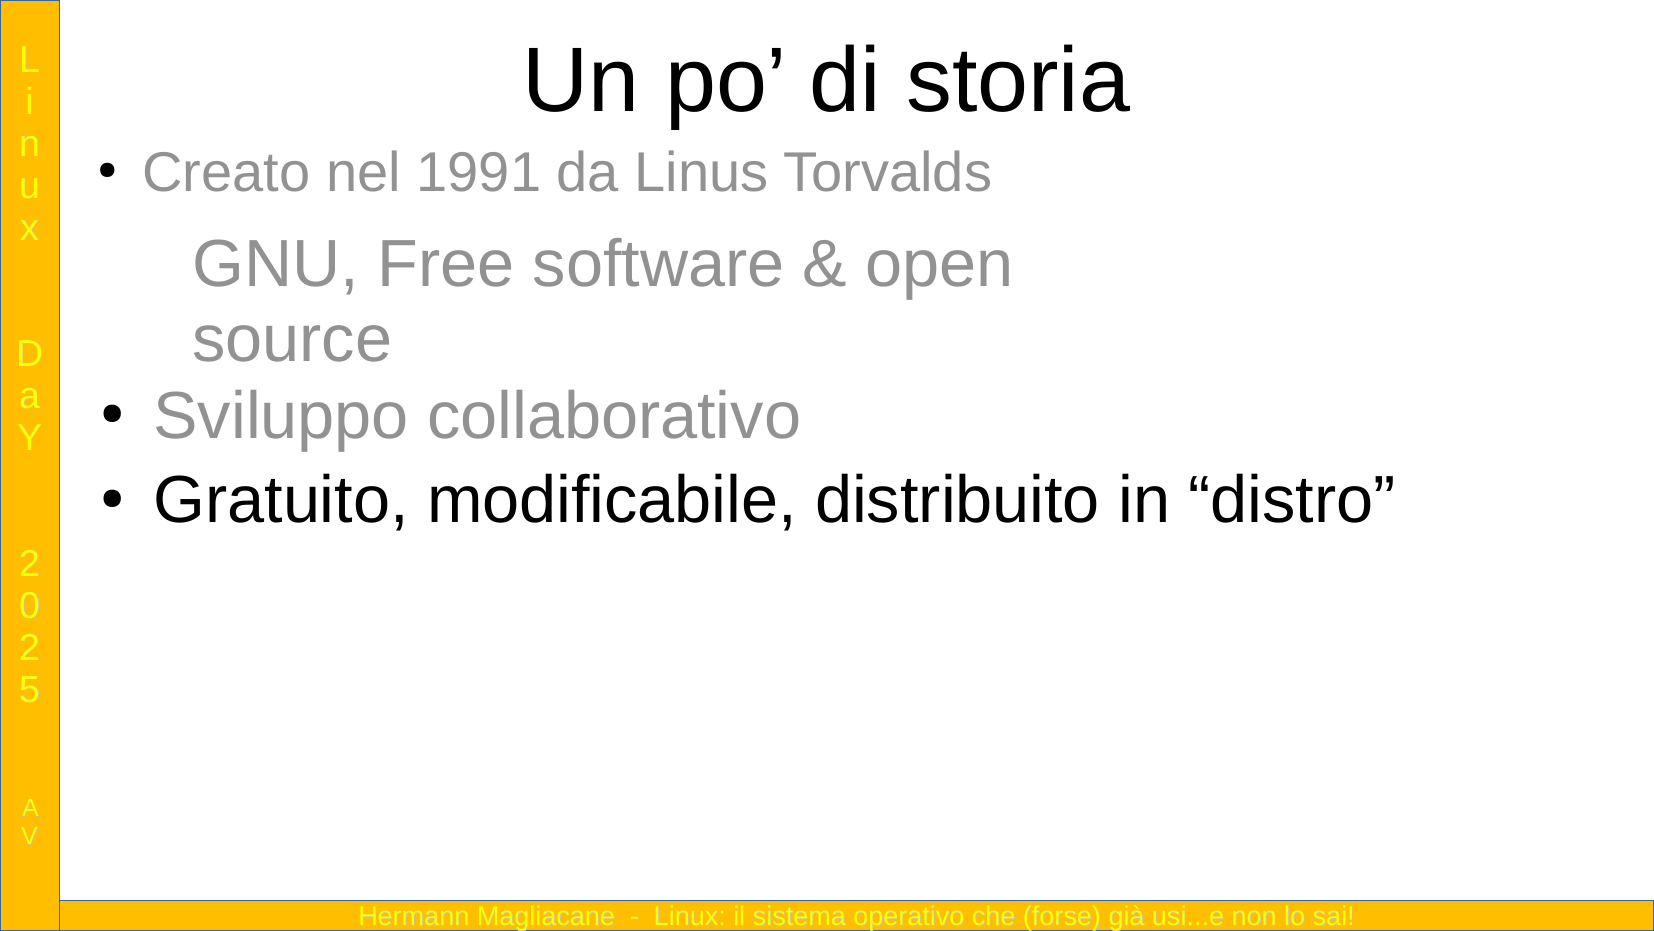

L
i
n
u
x
D
a
Y
2
0
2
5
AV
Un po’ di storia
Creato nel 1991 da Linus Torvalds
GNU, Free software & open source
# Gratuito, modificabile, distribuito in “distro”
Sviluppo collaborativo
Hermann Magliacane - Linux: il sistema operativo che (forse) già usi...e non lo sai!